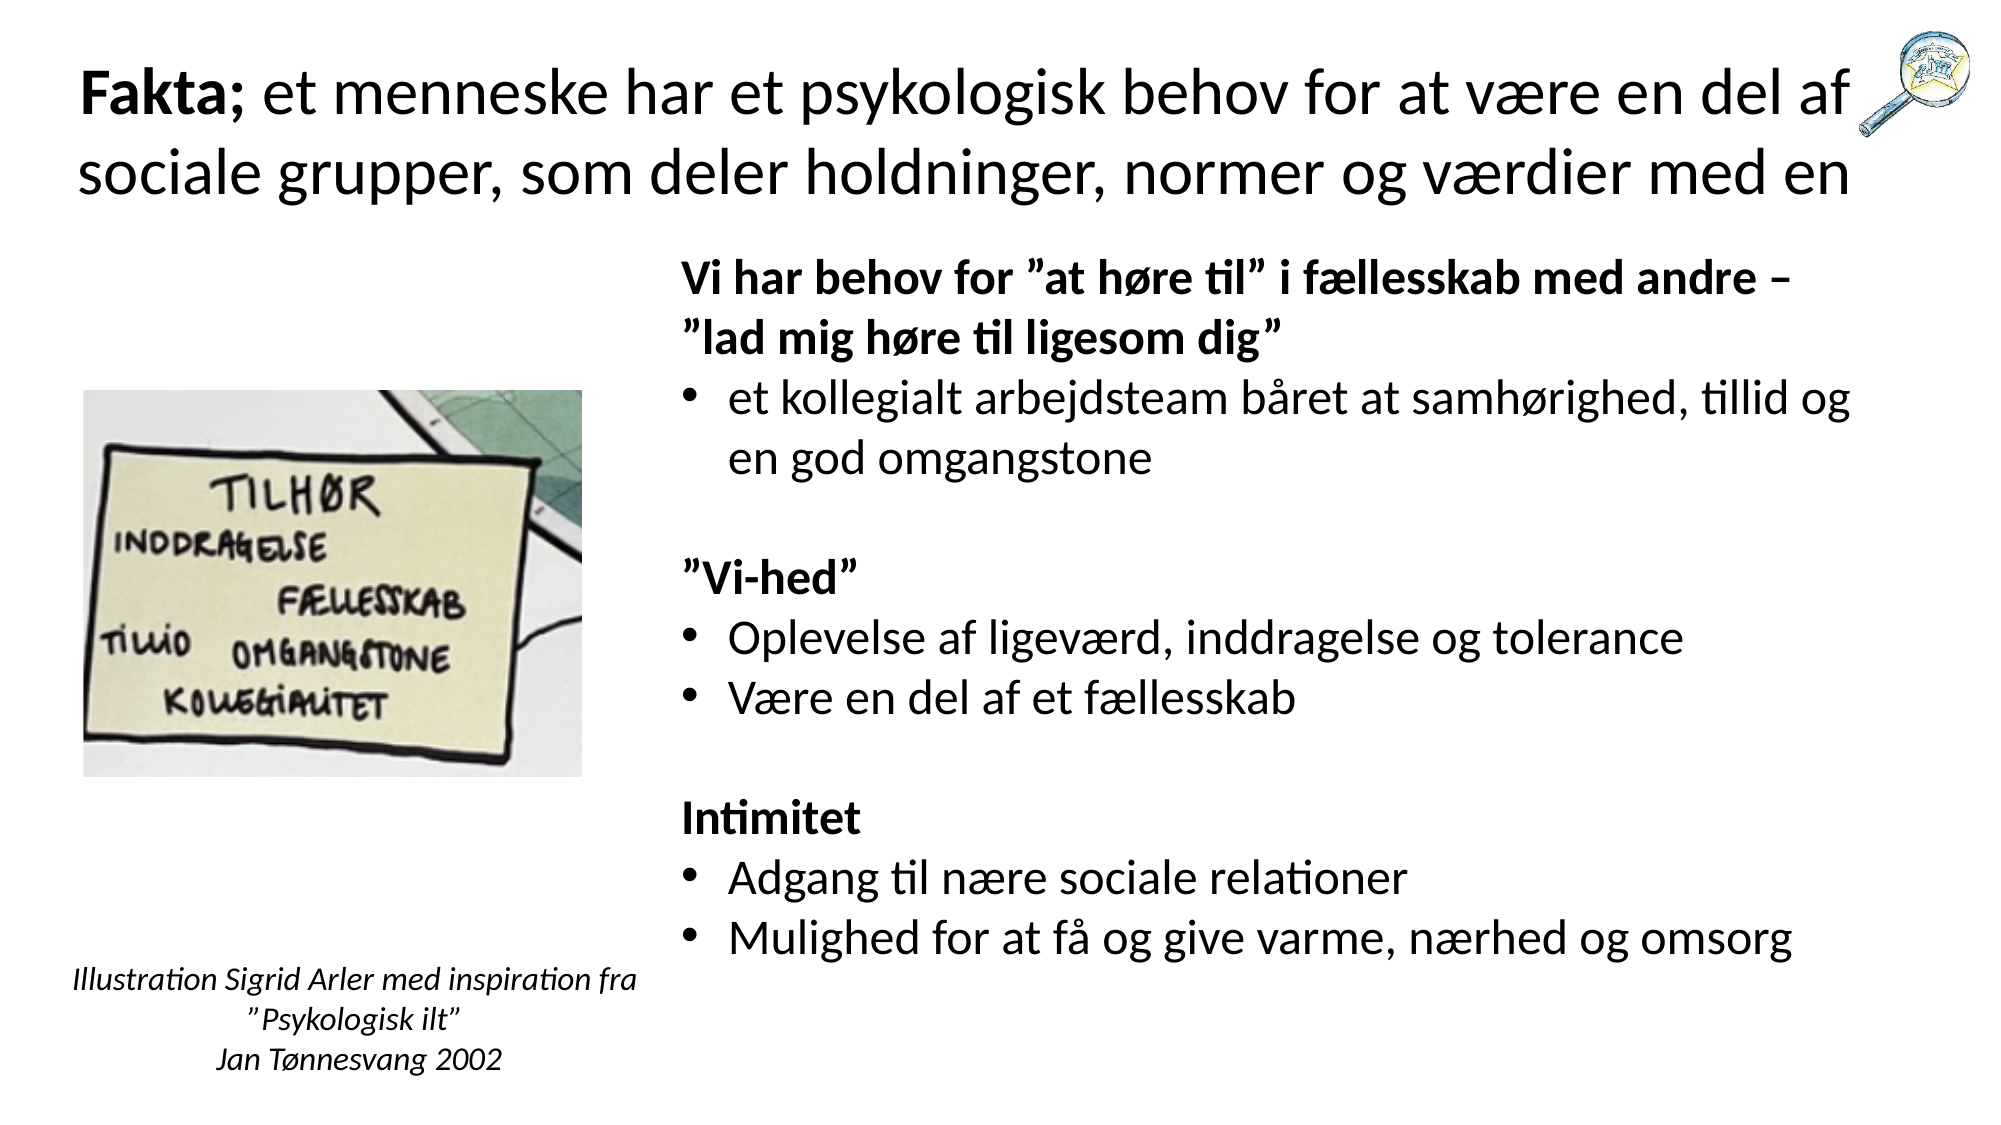

Fakta; et menneske har et psykologisk behov for at være en del af sociale grupper, som deler holdninger, normer og værdier med en
Vi har behov for ”at høre til” i fællesskab med andre – ”lad mig høre til ligesom dig”
et kollegialt arbejdsteam båret at samhørighed, tillid og en god omgangstone
”Vi-hed”
Oplevelse af ligeværd, inddragelse og tolerance
Være en del af et fællesskab
Intimitet
Adgang til nære sociale relationer
Mulighed for at få og give varme, nærhed og omsorg
Illustration Sigrid Arler med inspiration fra
”Psykologisk ilt”
Jan Tønnesvang 2002